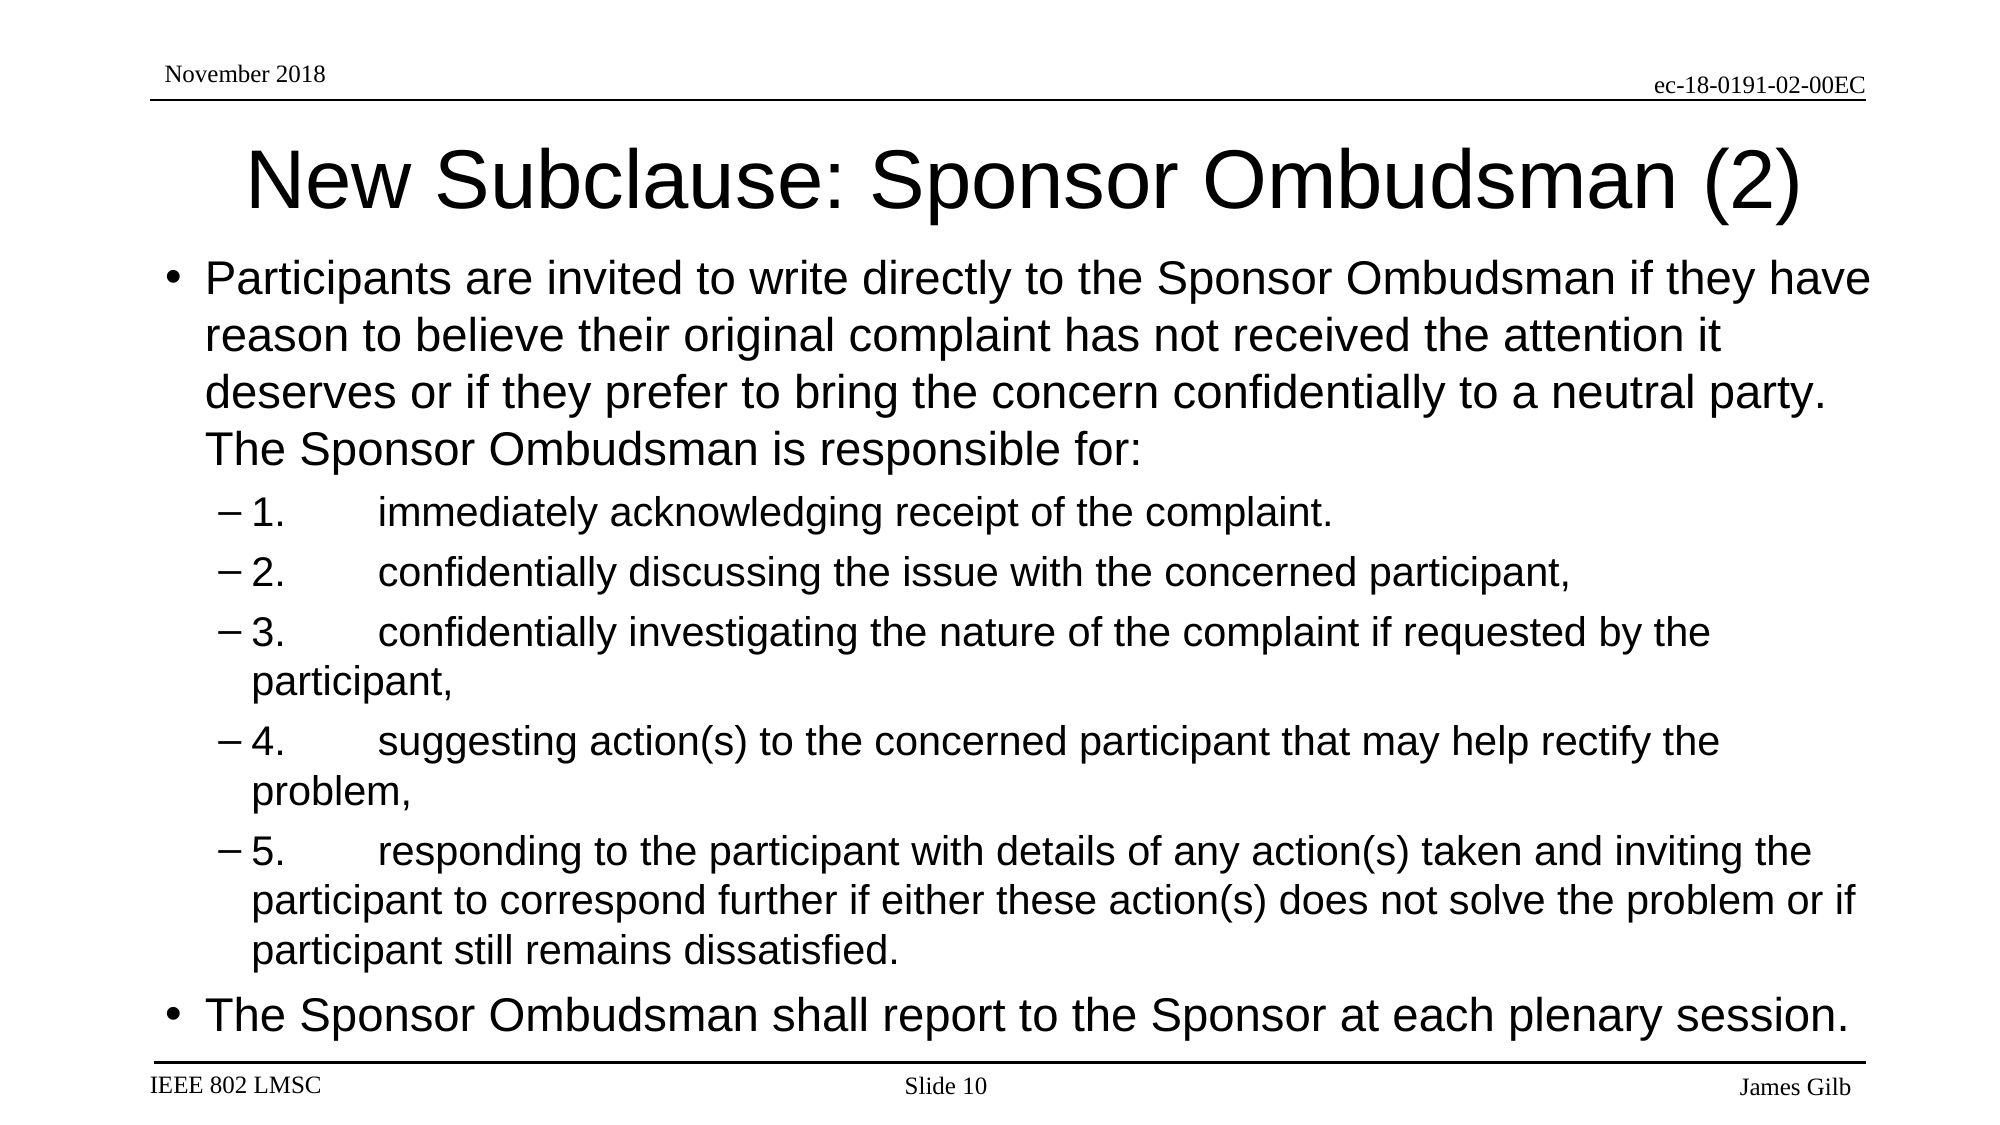

# New Subclause: Sponsor Ombudsman (2)
Participants are invited to write directly to the Sponsor Ombudsman if they have reason to believe their original complaint has not received the attention it deserves or if they prefer to bring the concern confidentially to a neutral party. The Sponsor Ombudsman is responsible for:
1.	immediately acknowledging receipt of the complaint.
2.	confidentially discussing the issue with the concerned participant,
3.	confidentially investigating the nature of the complaint if requested by the participant,
4.	suggesting action(s) to the concerned participant that may help rectify the problem,
5.	responding to the participant with details of any action(s) taken and inviting the participant to correspond further if either these action(s) does not solve the problem or if participant still remains dissatisfied.
The Sponsor Ombudsman shall report to the Sponsor at each plenary session.
10